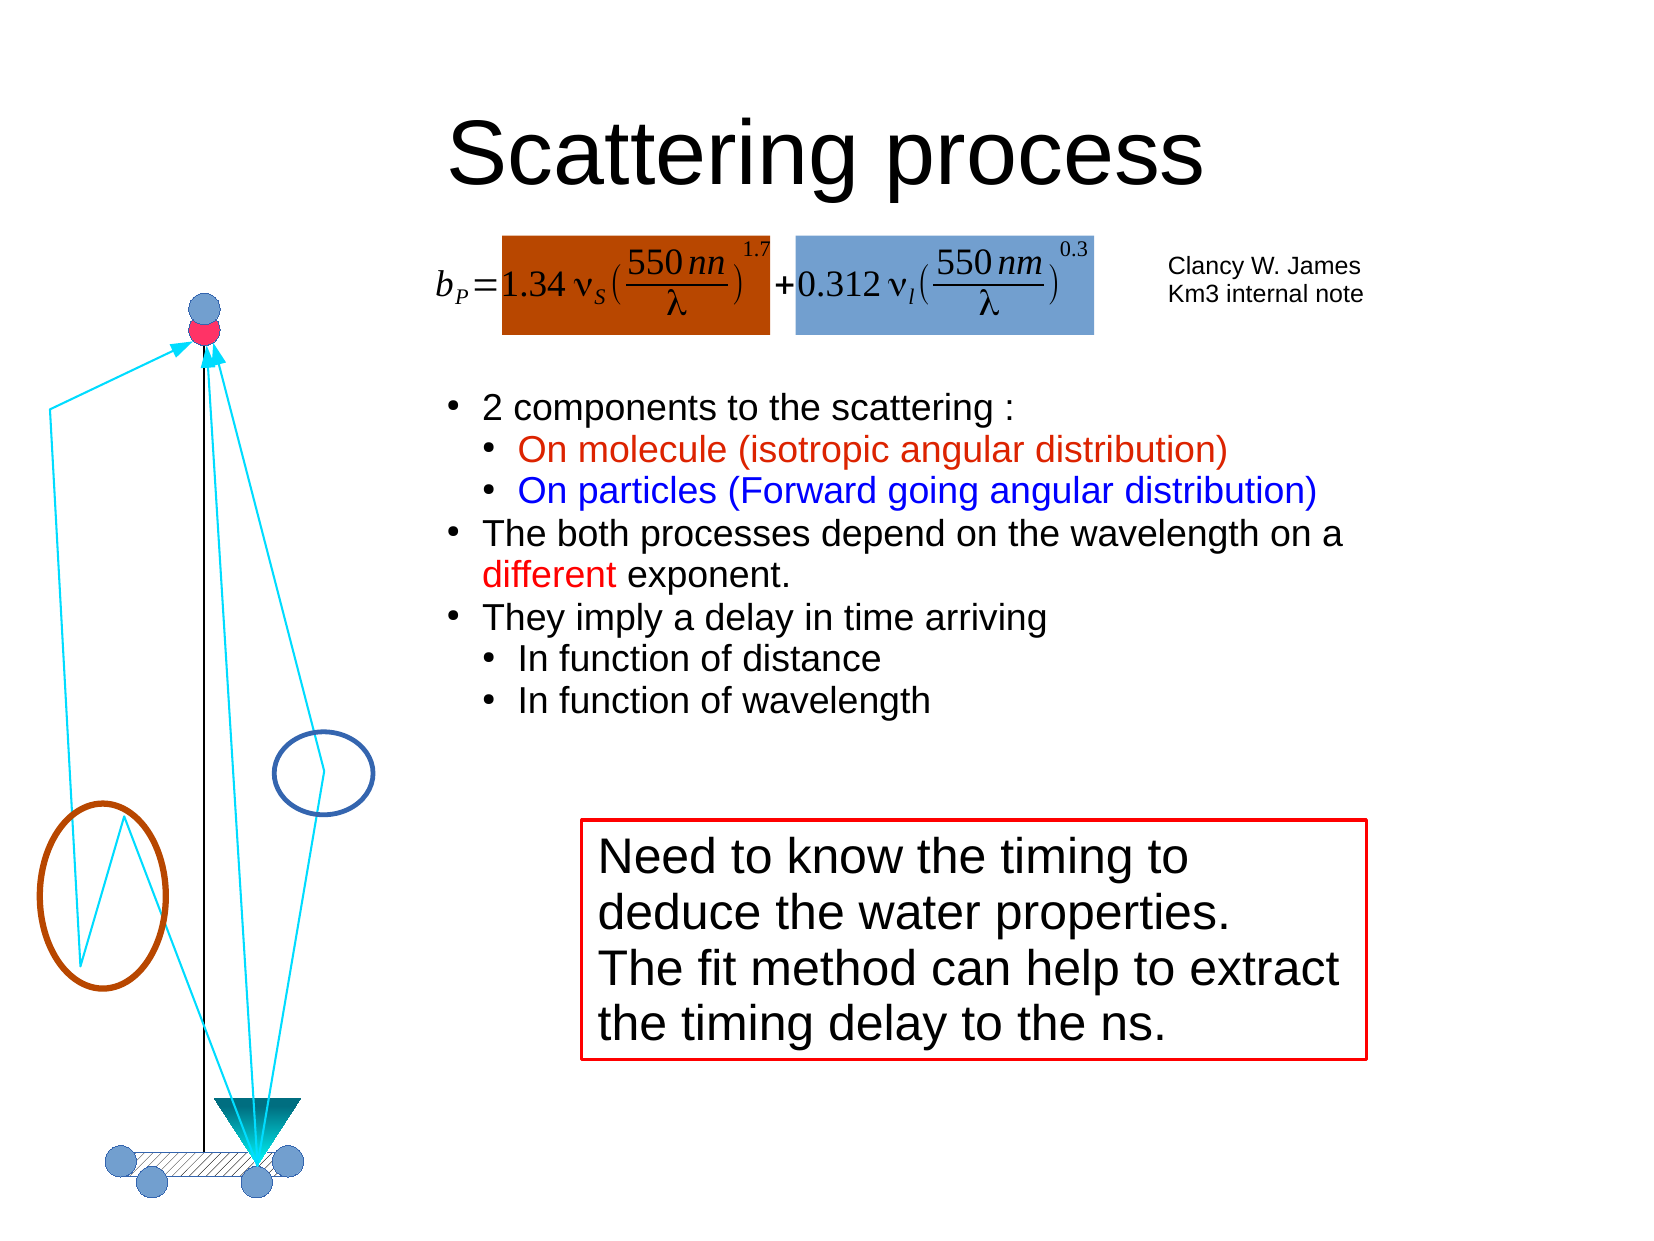

# Scattering process
Clancy W. James
Km3 internal note
2 components to the scattering :
On molecule (isotropic angular distribution)
On particles (Forward going angular distribution)
The both processes depend on the wavelength on a different exponent.
They imply a delay in time arriving
In function of distance
In function of wavelength
Need to know the timing to deduce the water properties.
The fit method can help to extract the timing delay to the ns.